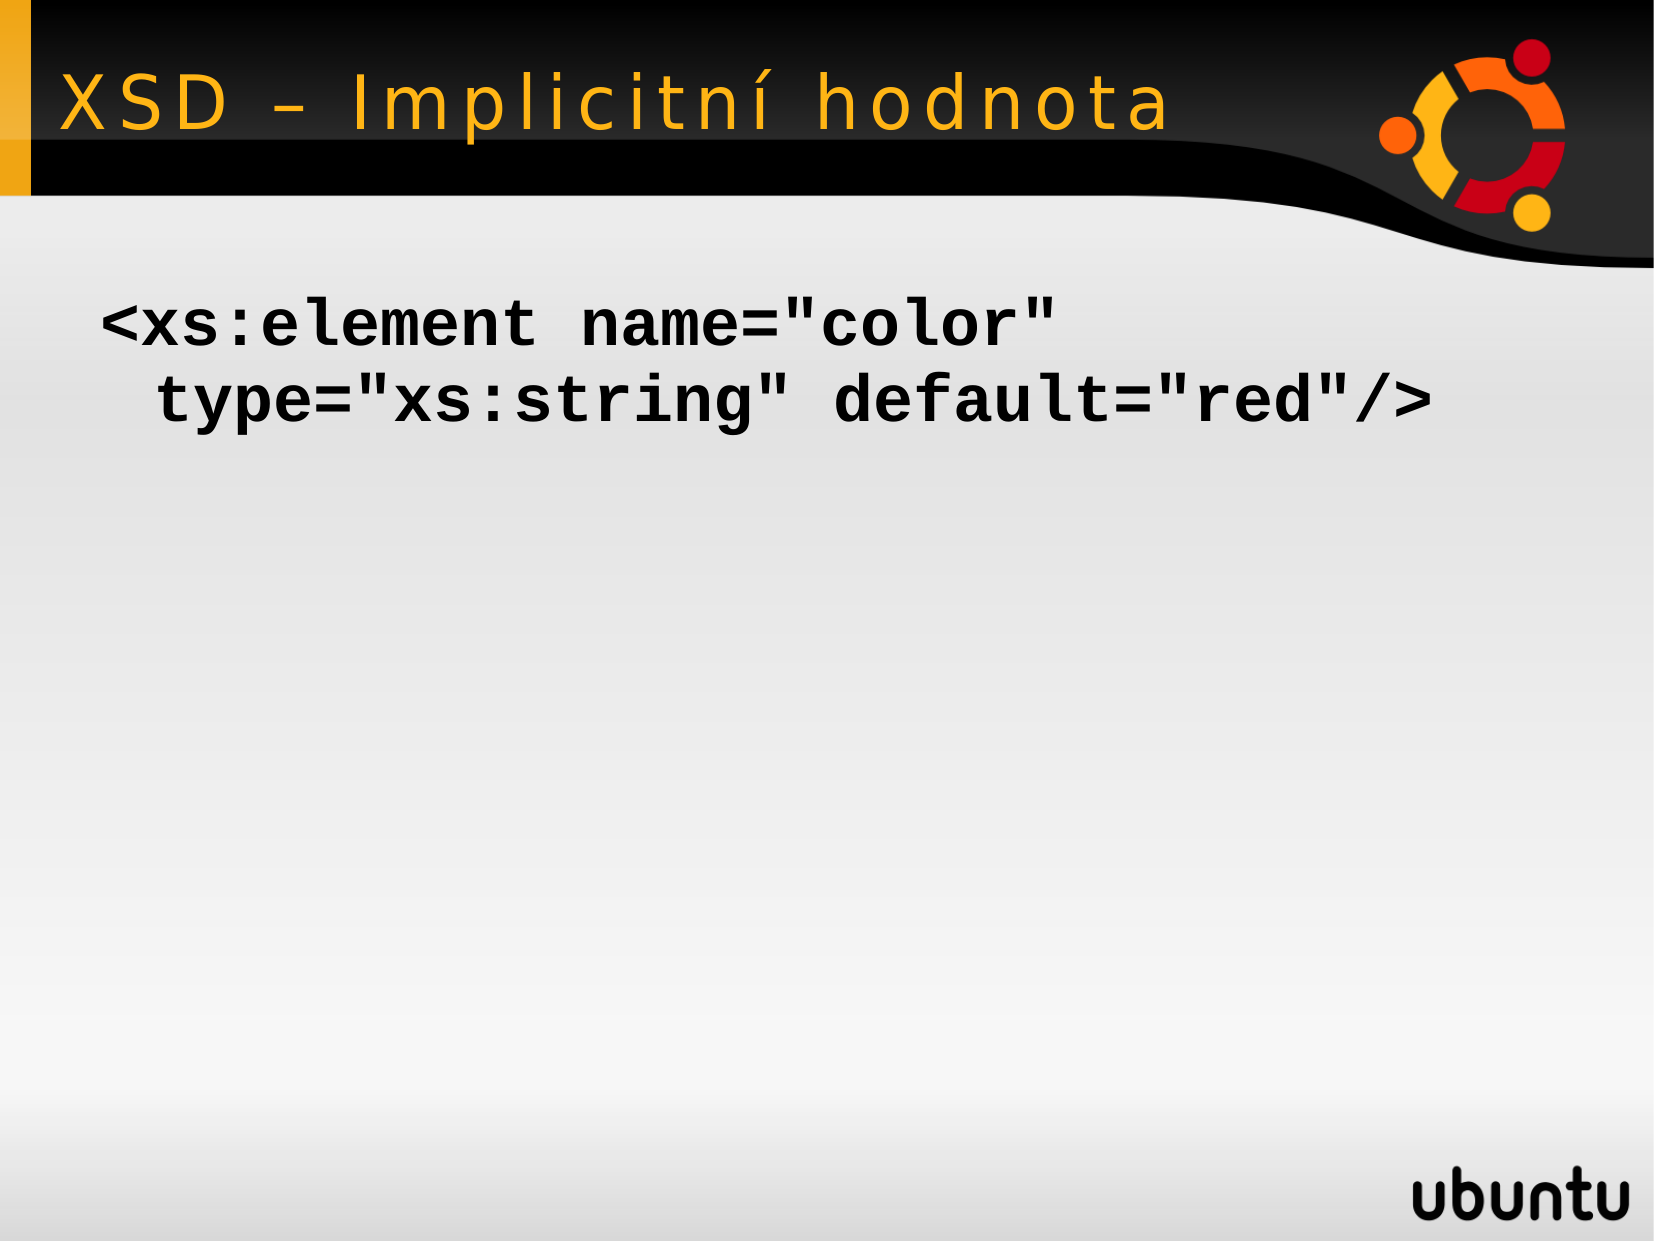

# XSD – Implicitní hodnota
<xs:element name="color" type="xs:string" default="red"/>